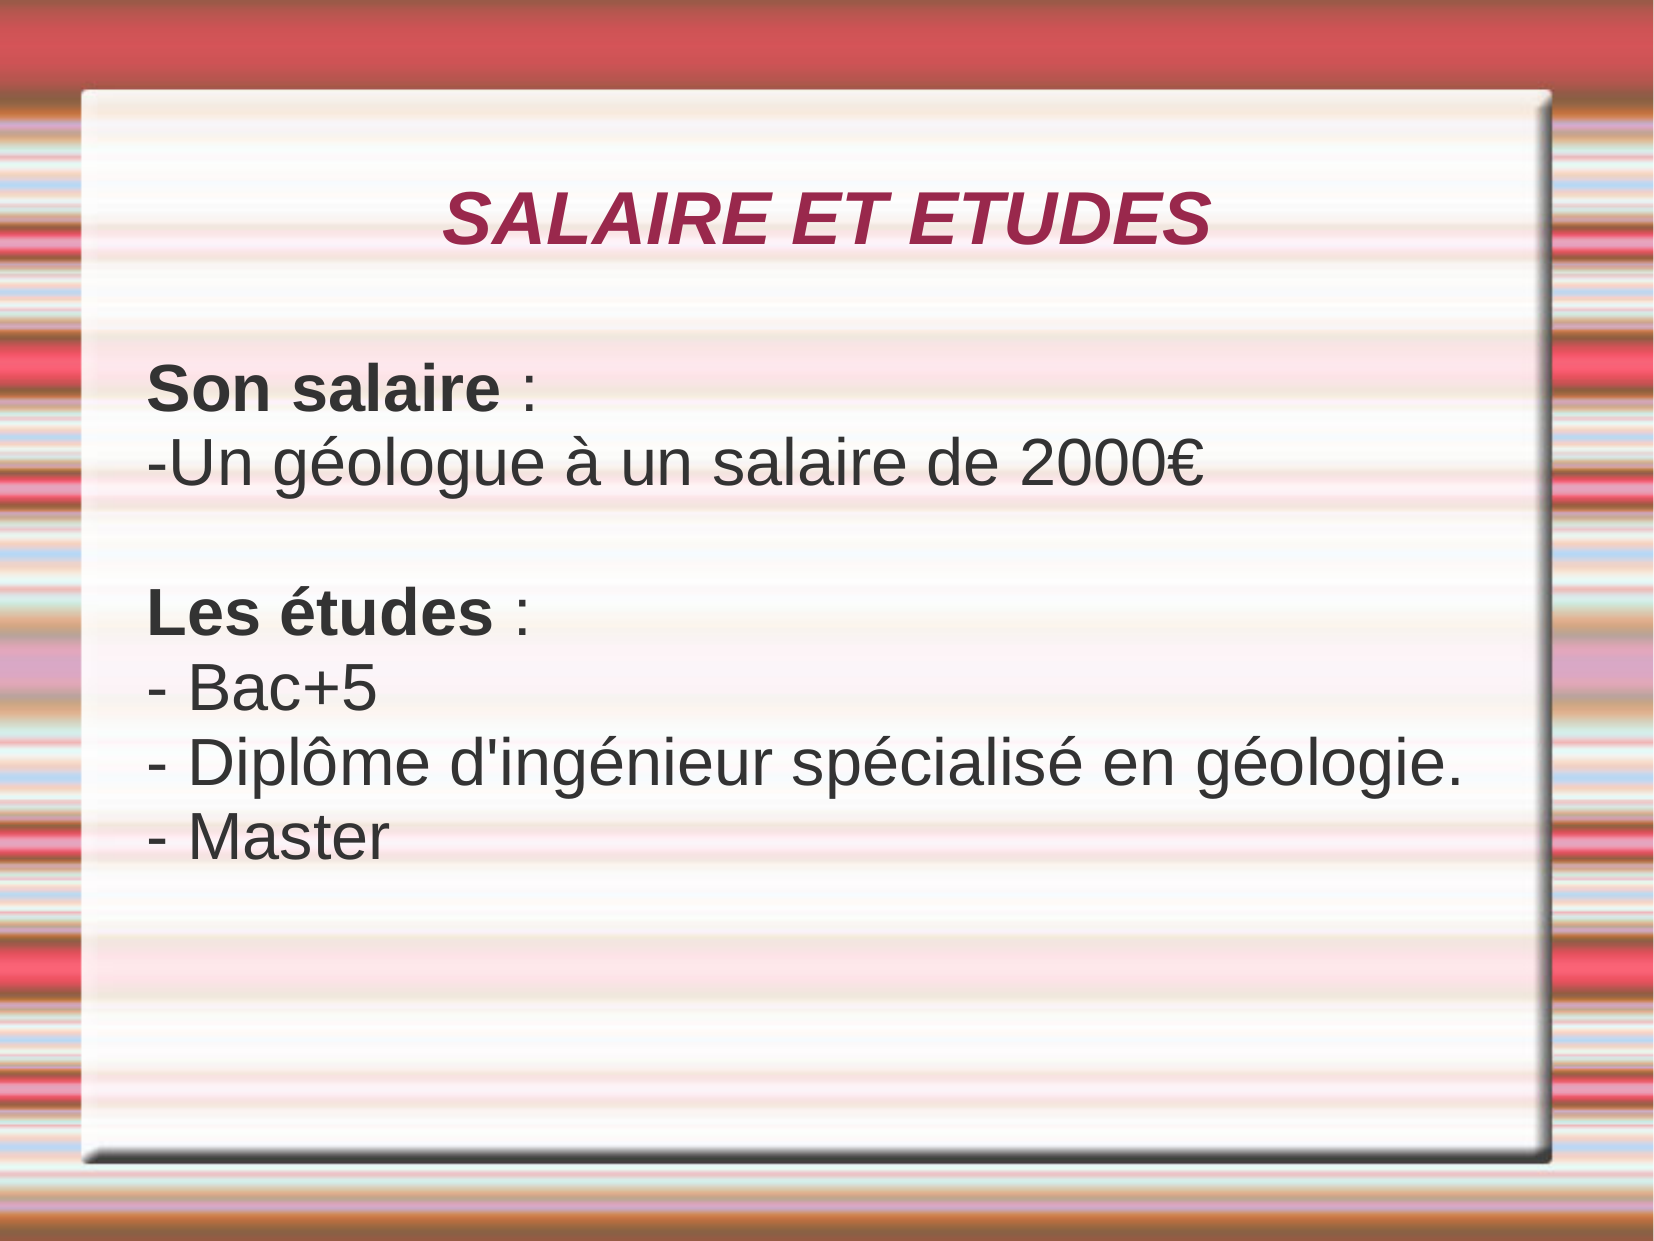

# SALAIRE ET ETUDES
Son salaire :
-Un géologue à un salaire de 2000€
Les études :
- Bac+5
- Diplôme d'ingénieur spécialisé en géologie.
- Master